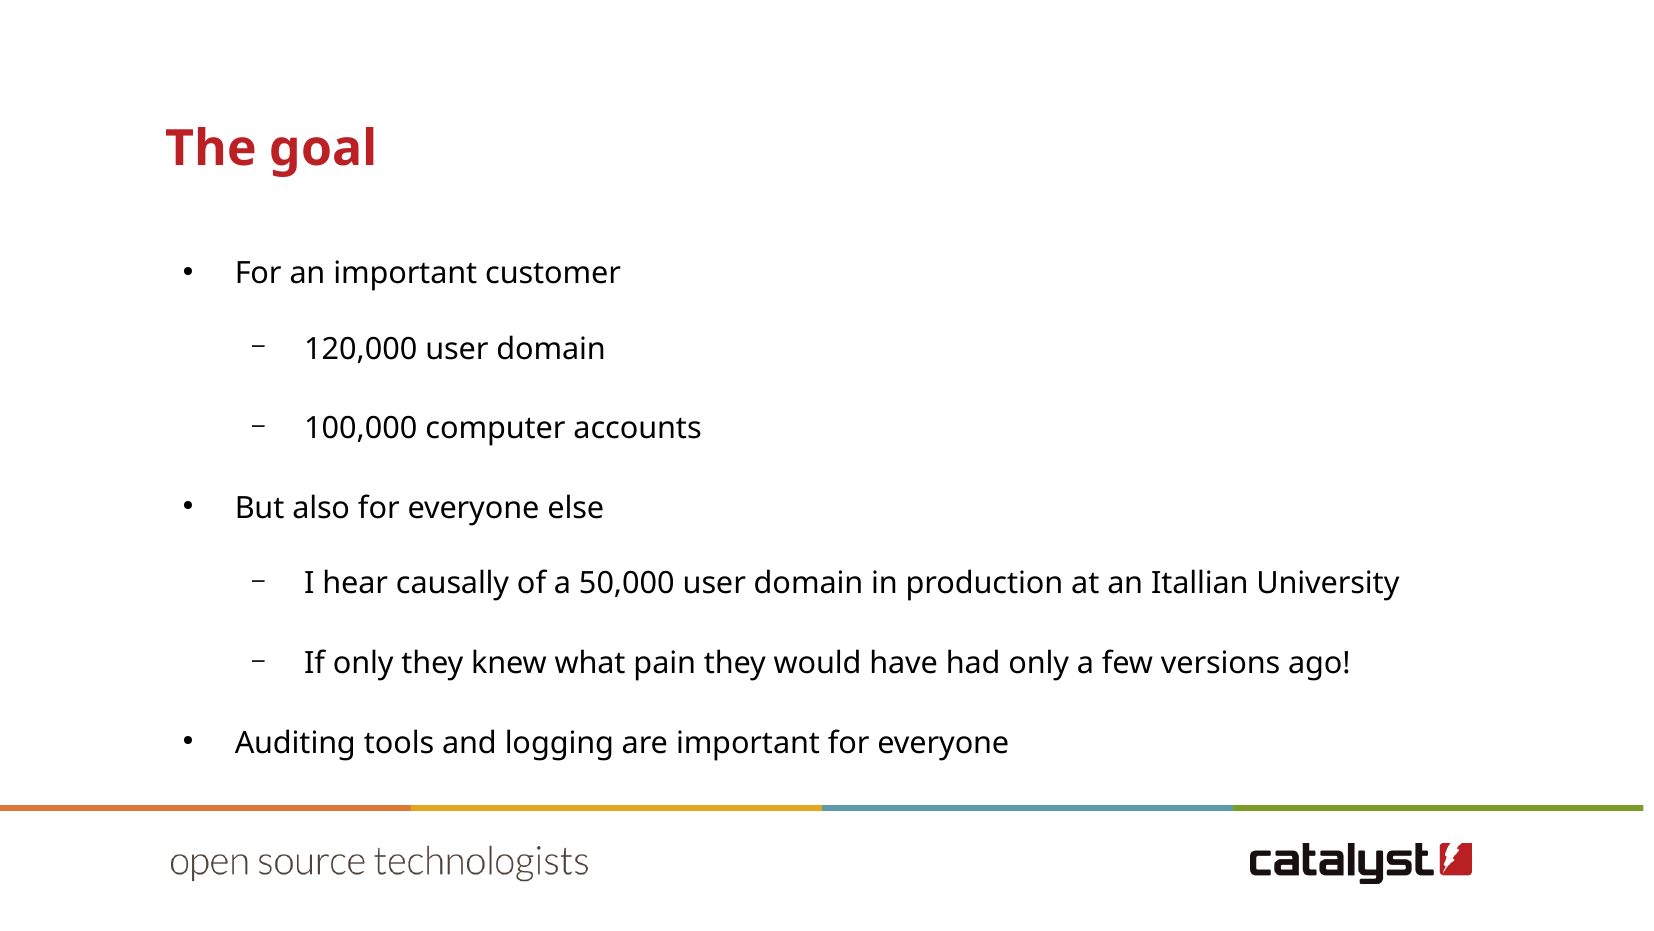

# The goal
For an important customer
120,000 user domain
100,000 computer accounts
But also for everyone else
I hear causally of a 50,000 user domain in production at an Itallian University
If only they knew what pain they would have had only a few versions ago!
Auditing tools and logging are important for everyone